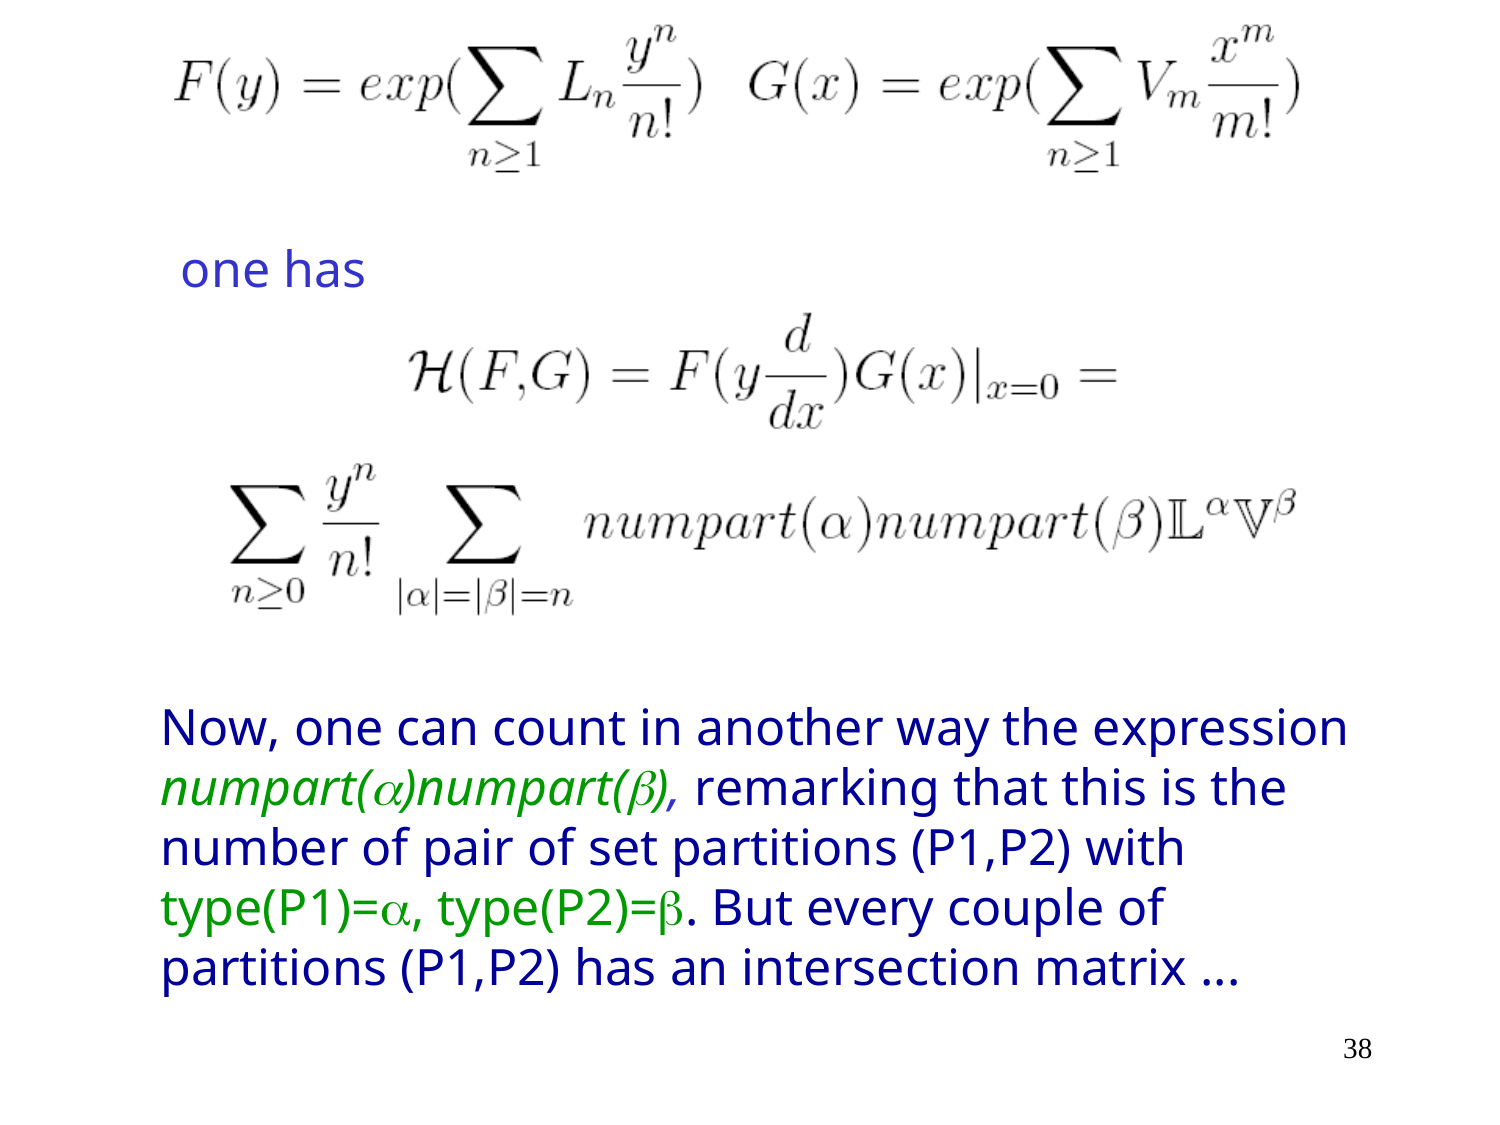

one has
Now, one can count in another way the expression
numpart()numpart(), remarking that this is the
number of pair of set partitions (P1,P2) with
type(P1)=, type(P2)=. But every couple of
partitions (P1,P2) has an intersection matrix ...
38